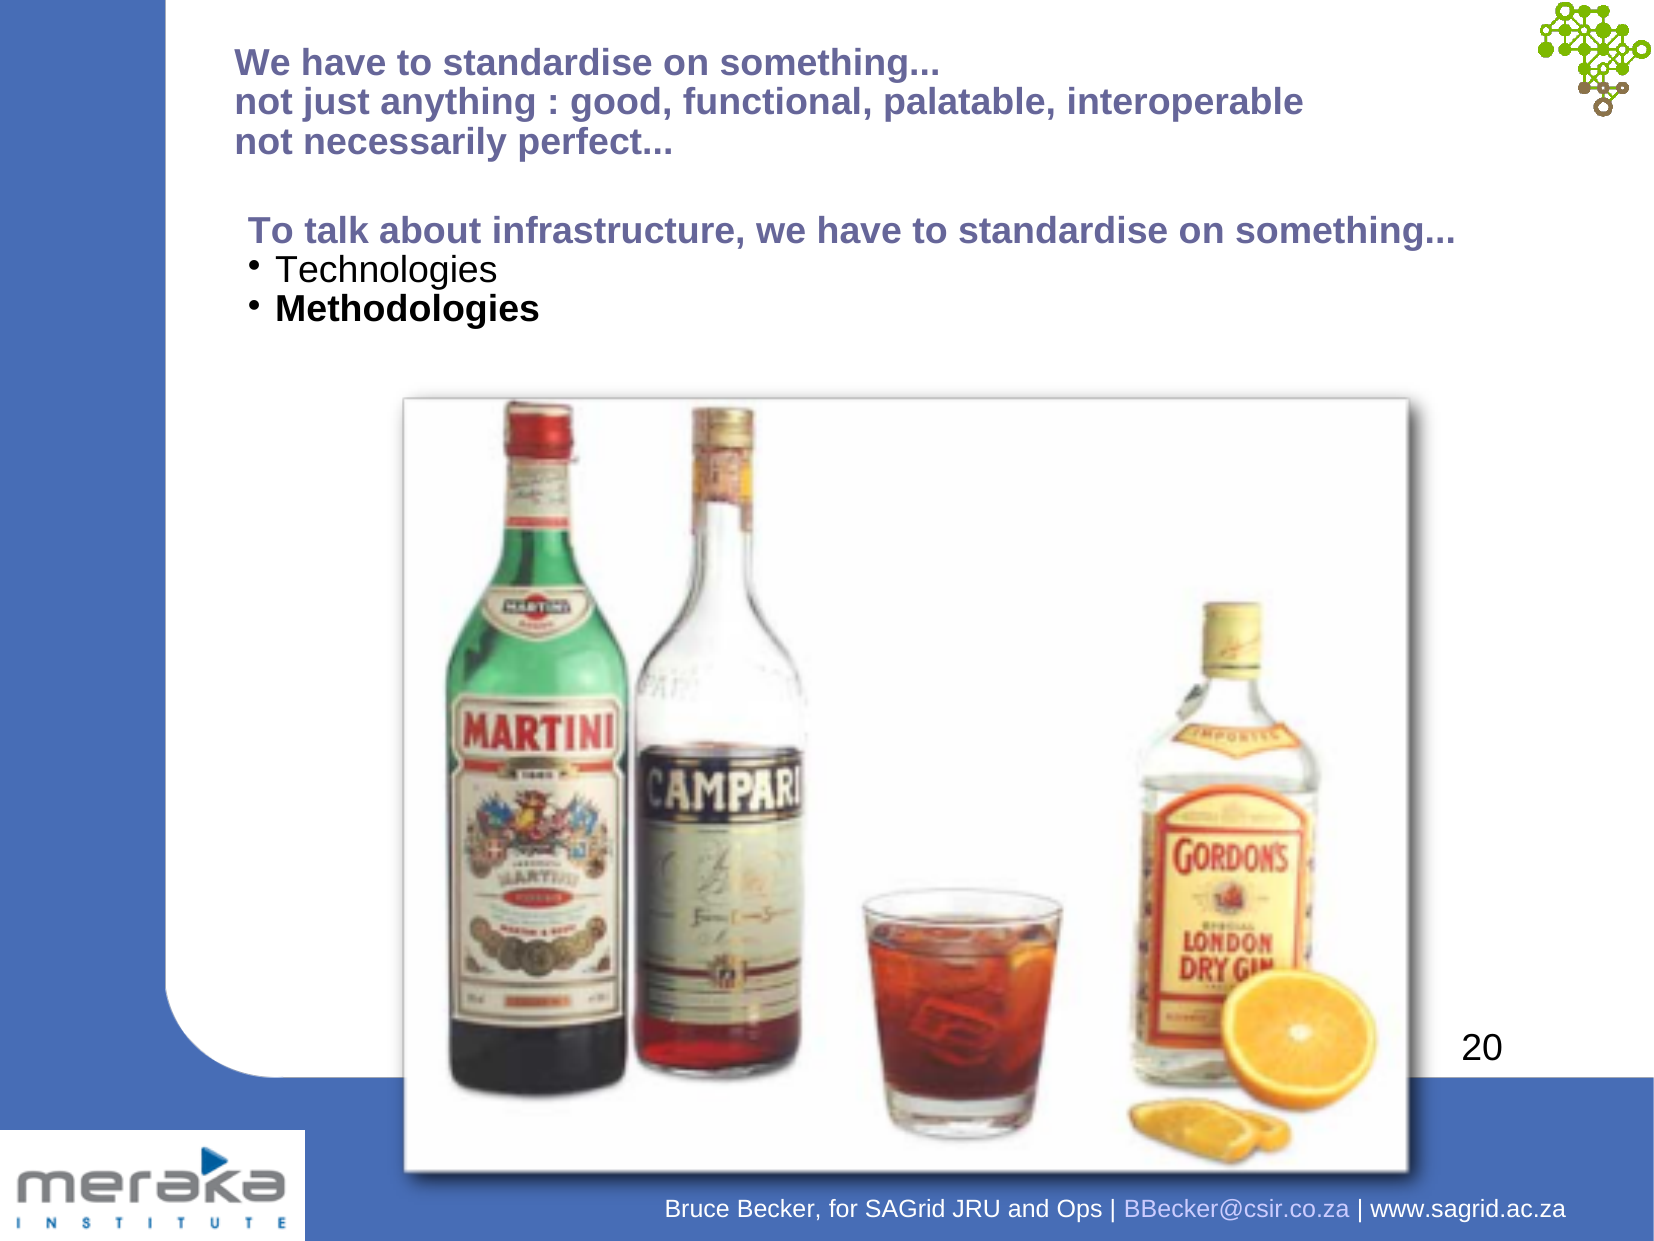

# We have to standardise on something... not just anything : good, functional, palatable, interoperable not necessarily perfect...
To talk about infrastructure, we have to standardise on something...
 Technologies
 Methodologies
20